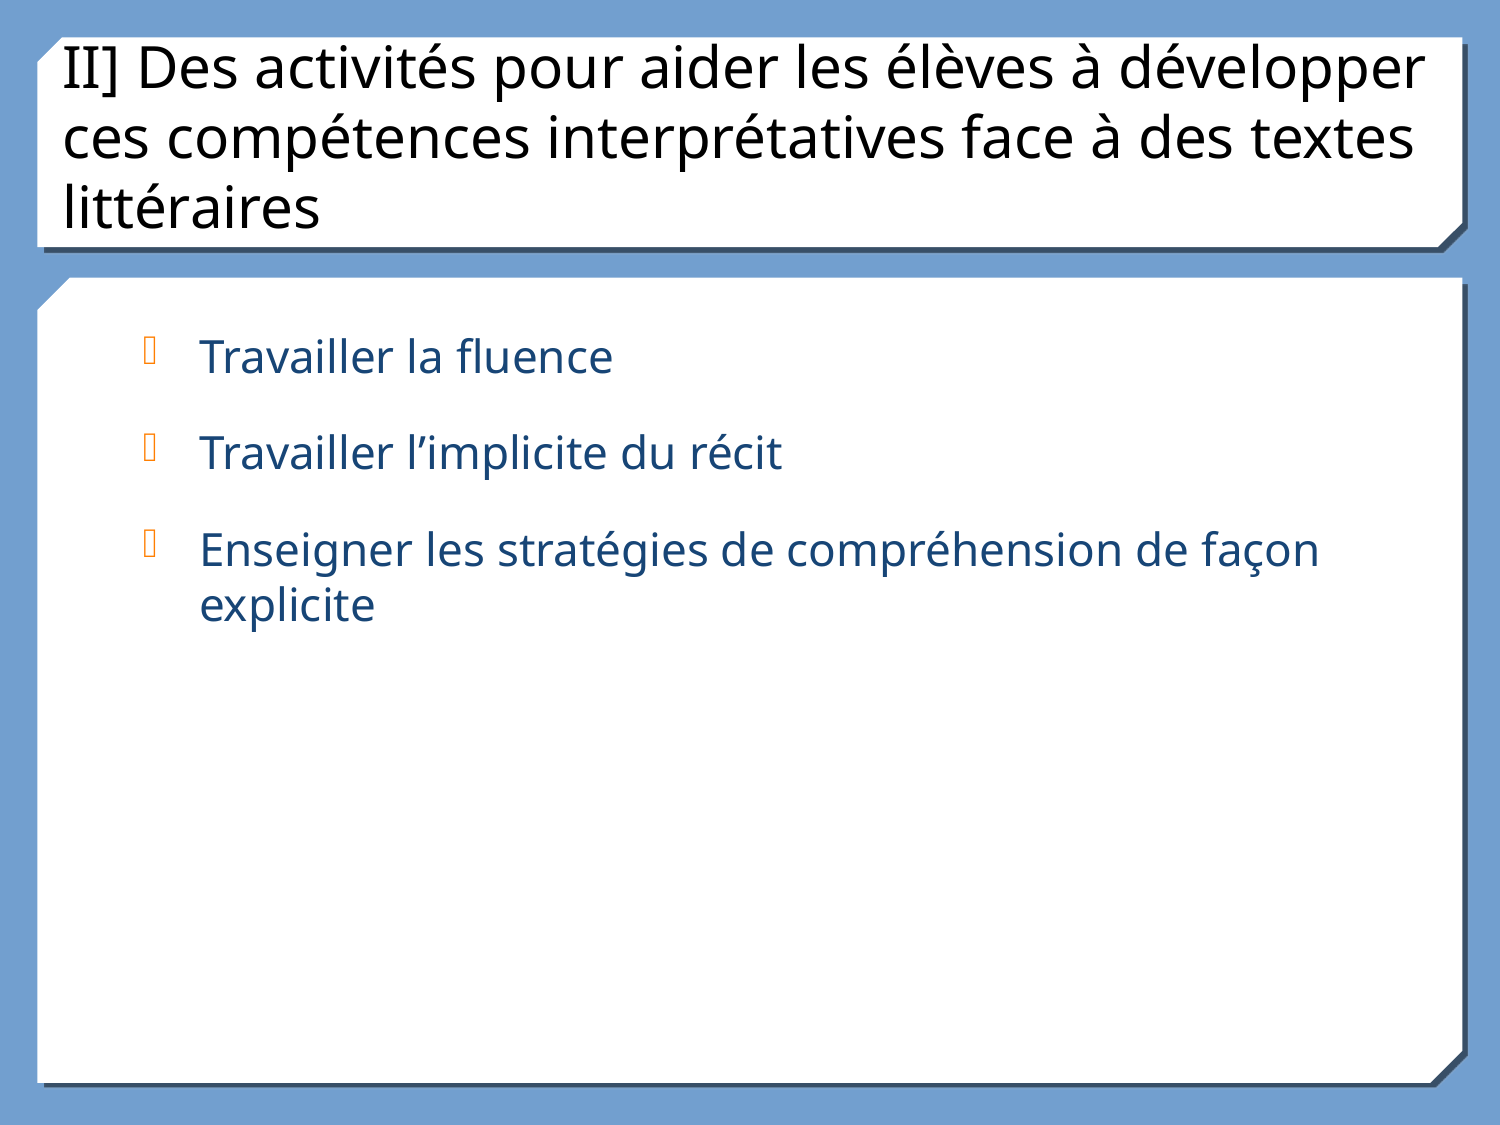

# II] Des activités pour aider les élèves à développer ces compétences interprétatives face à des textes littéraires
Travailler la fluence
Travailler l’implicite du récit
Enseigner les stratégies de compréhension de façon explicite